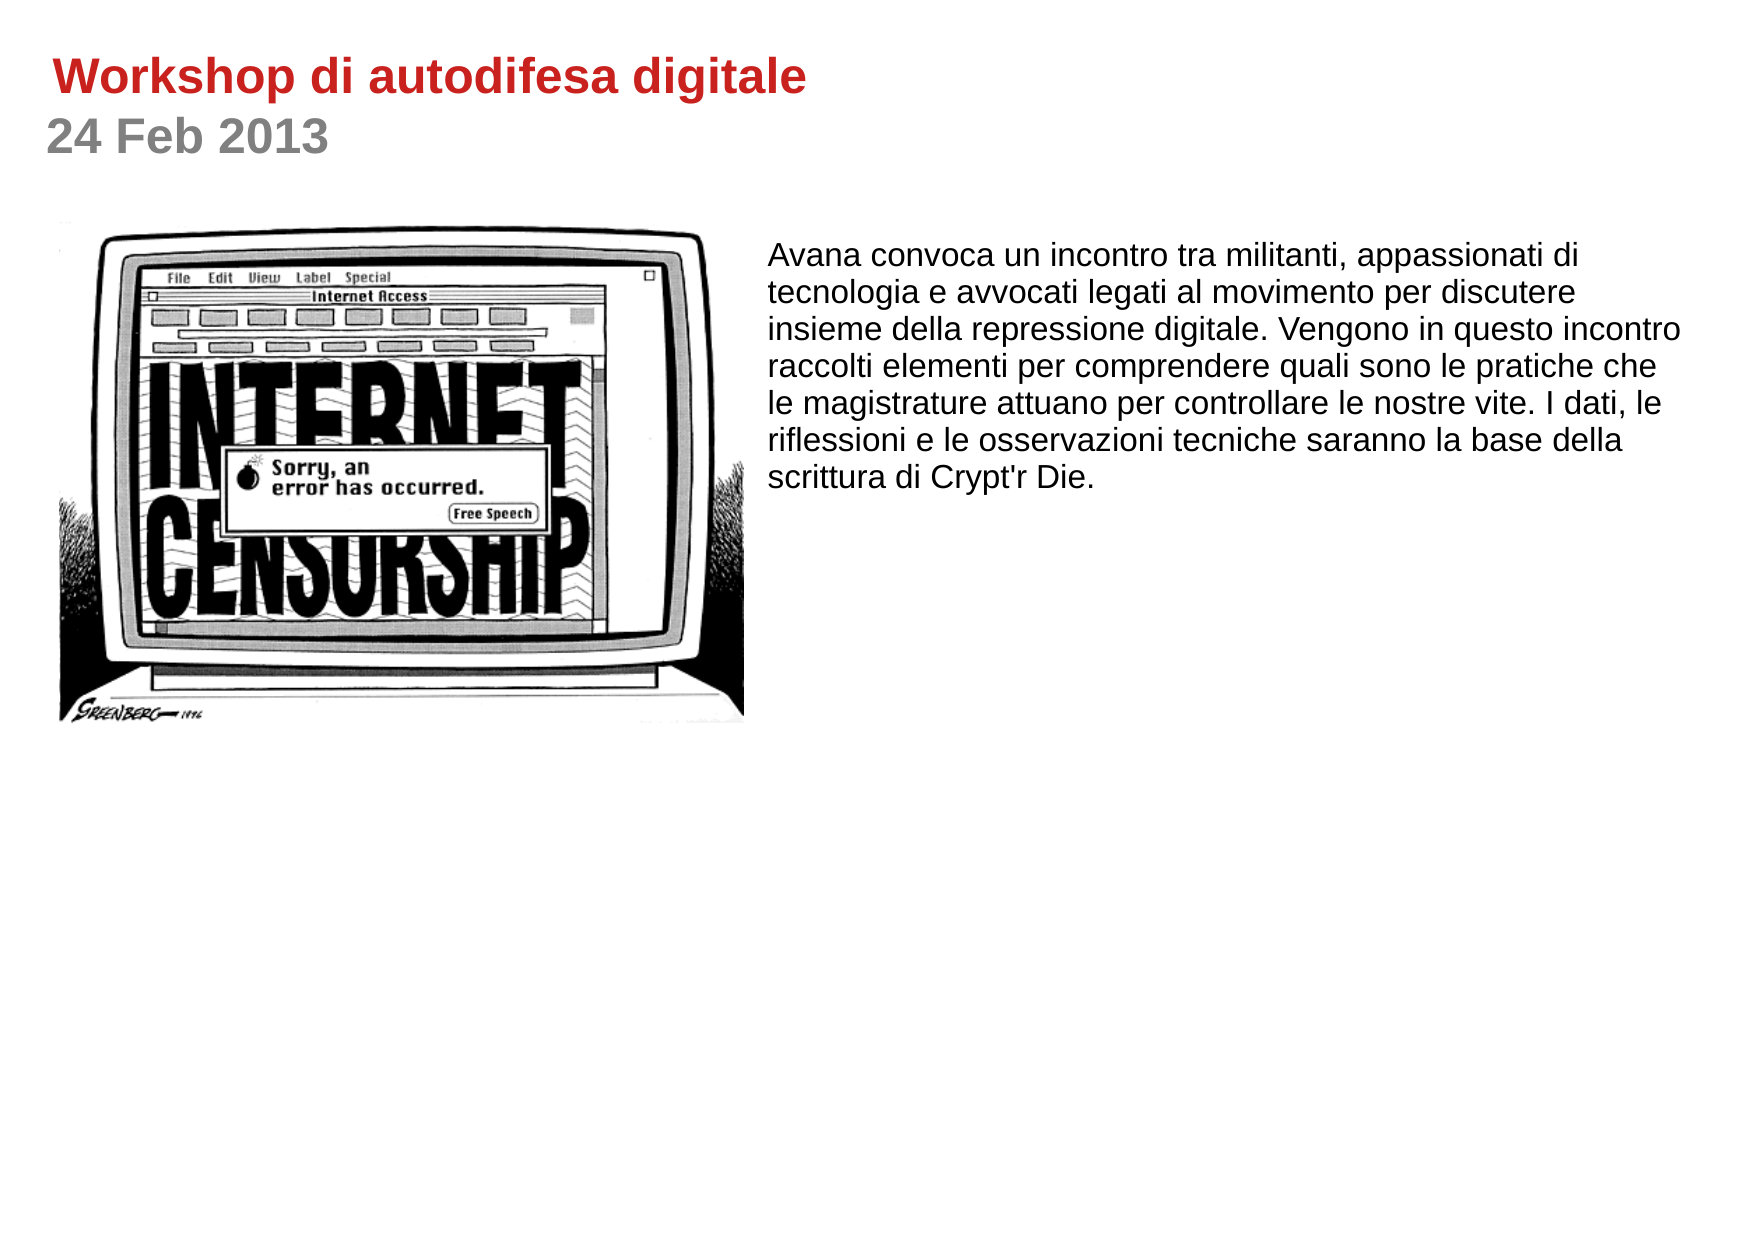

# Workshop di autodifesa digitale
24 Feb 2013
Avana convoca un incontro tra militanti, appassionati di tecnologia e avvocati legati al movimento per discutere insieme della repressione digitale. Vengono in questo incontro raccolti elementi per comprendere quali sono le pratiche che le magistrature attuano per controllare le nostre vite. I dati, le riflessioni e le osservazioni tecniche saranno la base della scrittura di Crypt'r Die.